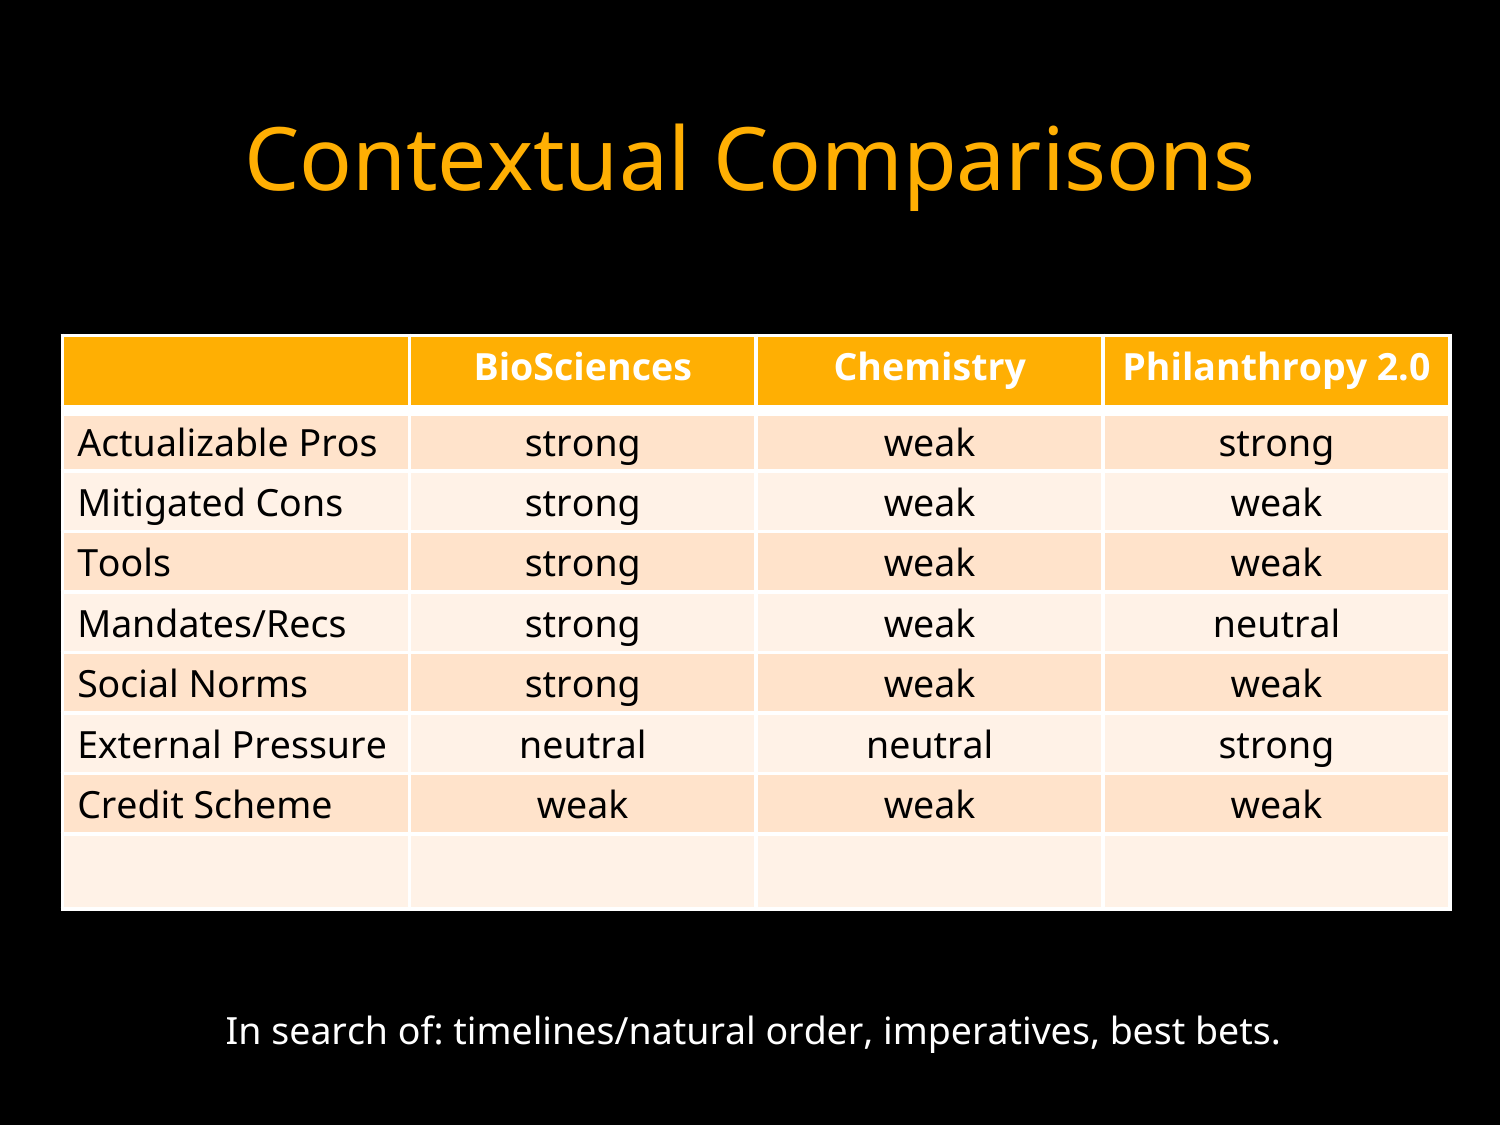

# Contextual Comparisons
| | BioSciences | Chemistry | Philanthropy 2.0 |
| --- | --- | --- | --- |
| Actualizable Pros | strong | weak | strong |
| Mitigated Cons | strong | weak | weak |
| Tools | strong | weak | weak |
| Mandates/Recs | strong | weak | neutral |
| Social Norms | strong | weak | weak |
| External Pressure | neutral | neutral | strong |
| Credit Scheme | weak | weak | weak |
| | | | |
In search of: timelines/natural order, imperatives, best bets.